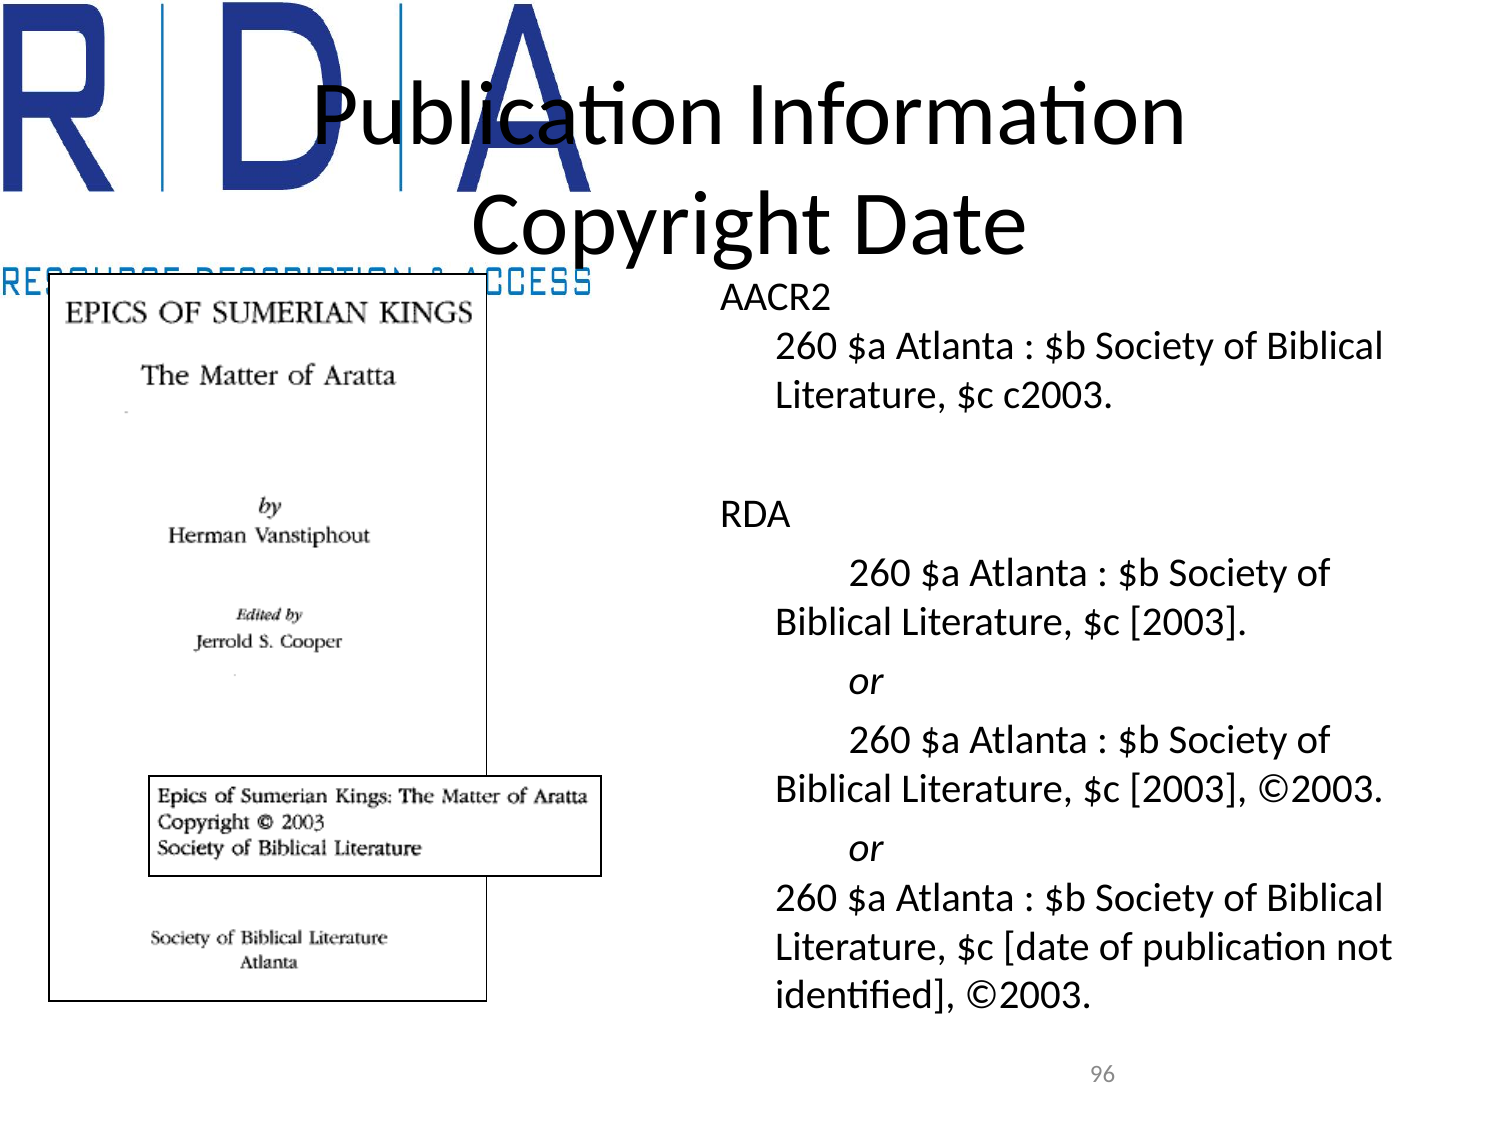

# Publication Information Copyright Date
AACR2
260 $a Atlanta : $b Society of Biblical Literature, $c c2003.
RDA
	260 $a Atlanta : $b Society of Biblical Literature, $c [2003].
	or
	260 $a Atlanta : $b Society of Biblical Literature, $c [2003], ©2003.
	or
260 $a Atlanta : $b Society of Biblical Literature, $c [date of publication not identified], ©2003.
96